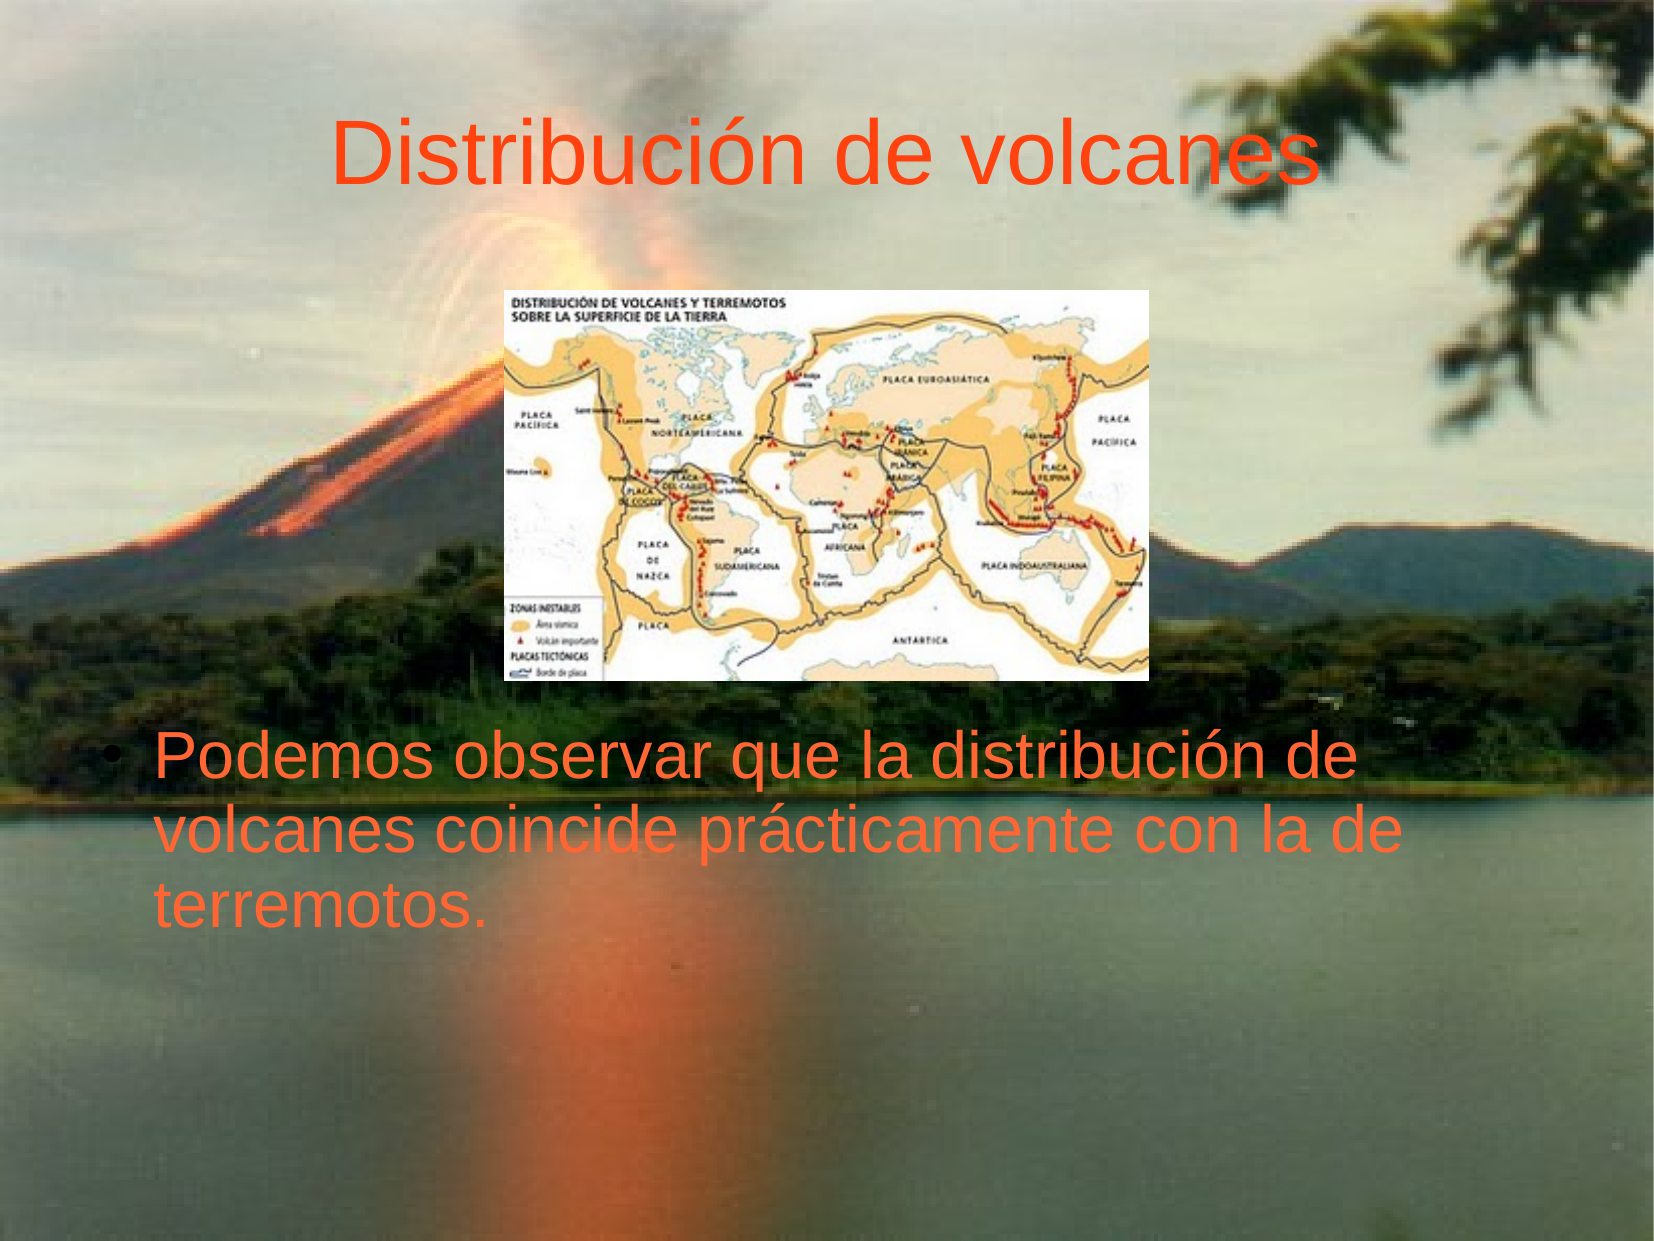

# Distribución de volcanes
Podemos observar que la distribución de volcanes coincide prácticamente con la de terremotos.